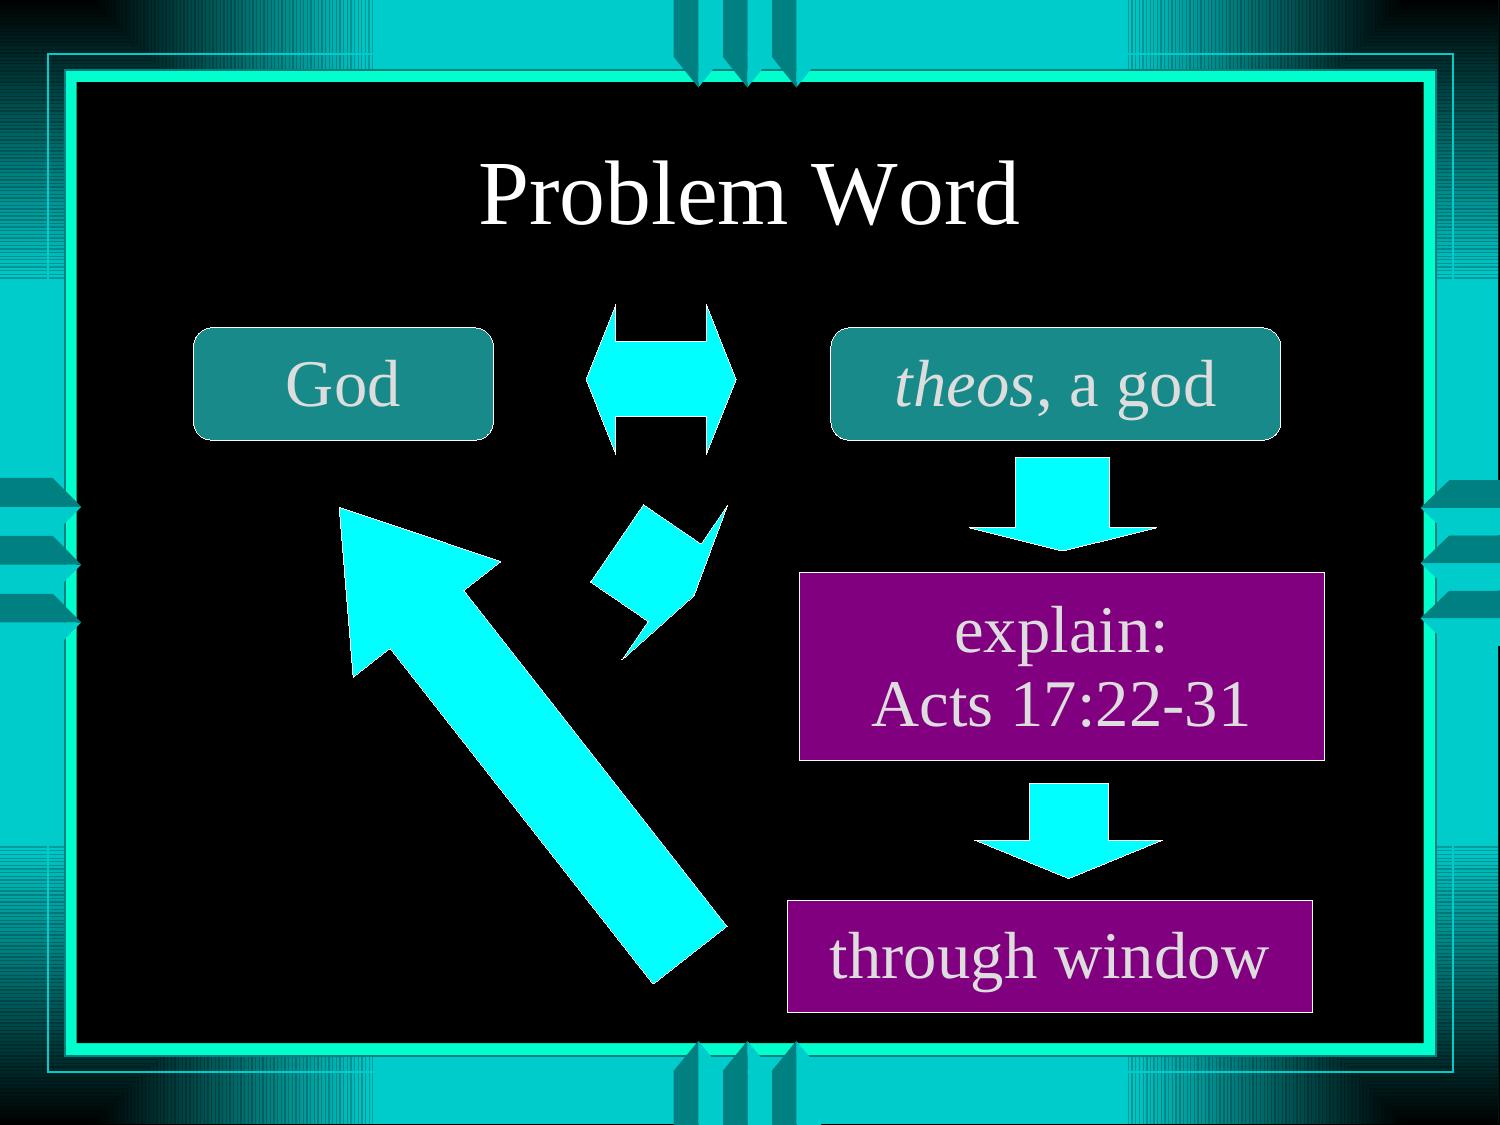

# Problem Word
theos, a god
God
explain:
Acts 17:22-31
through window